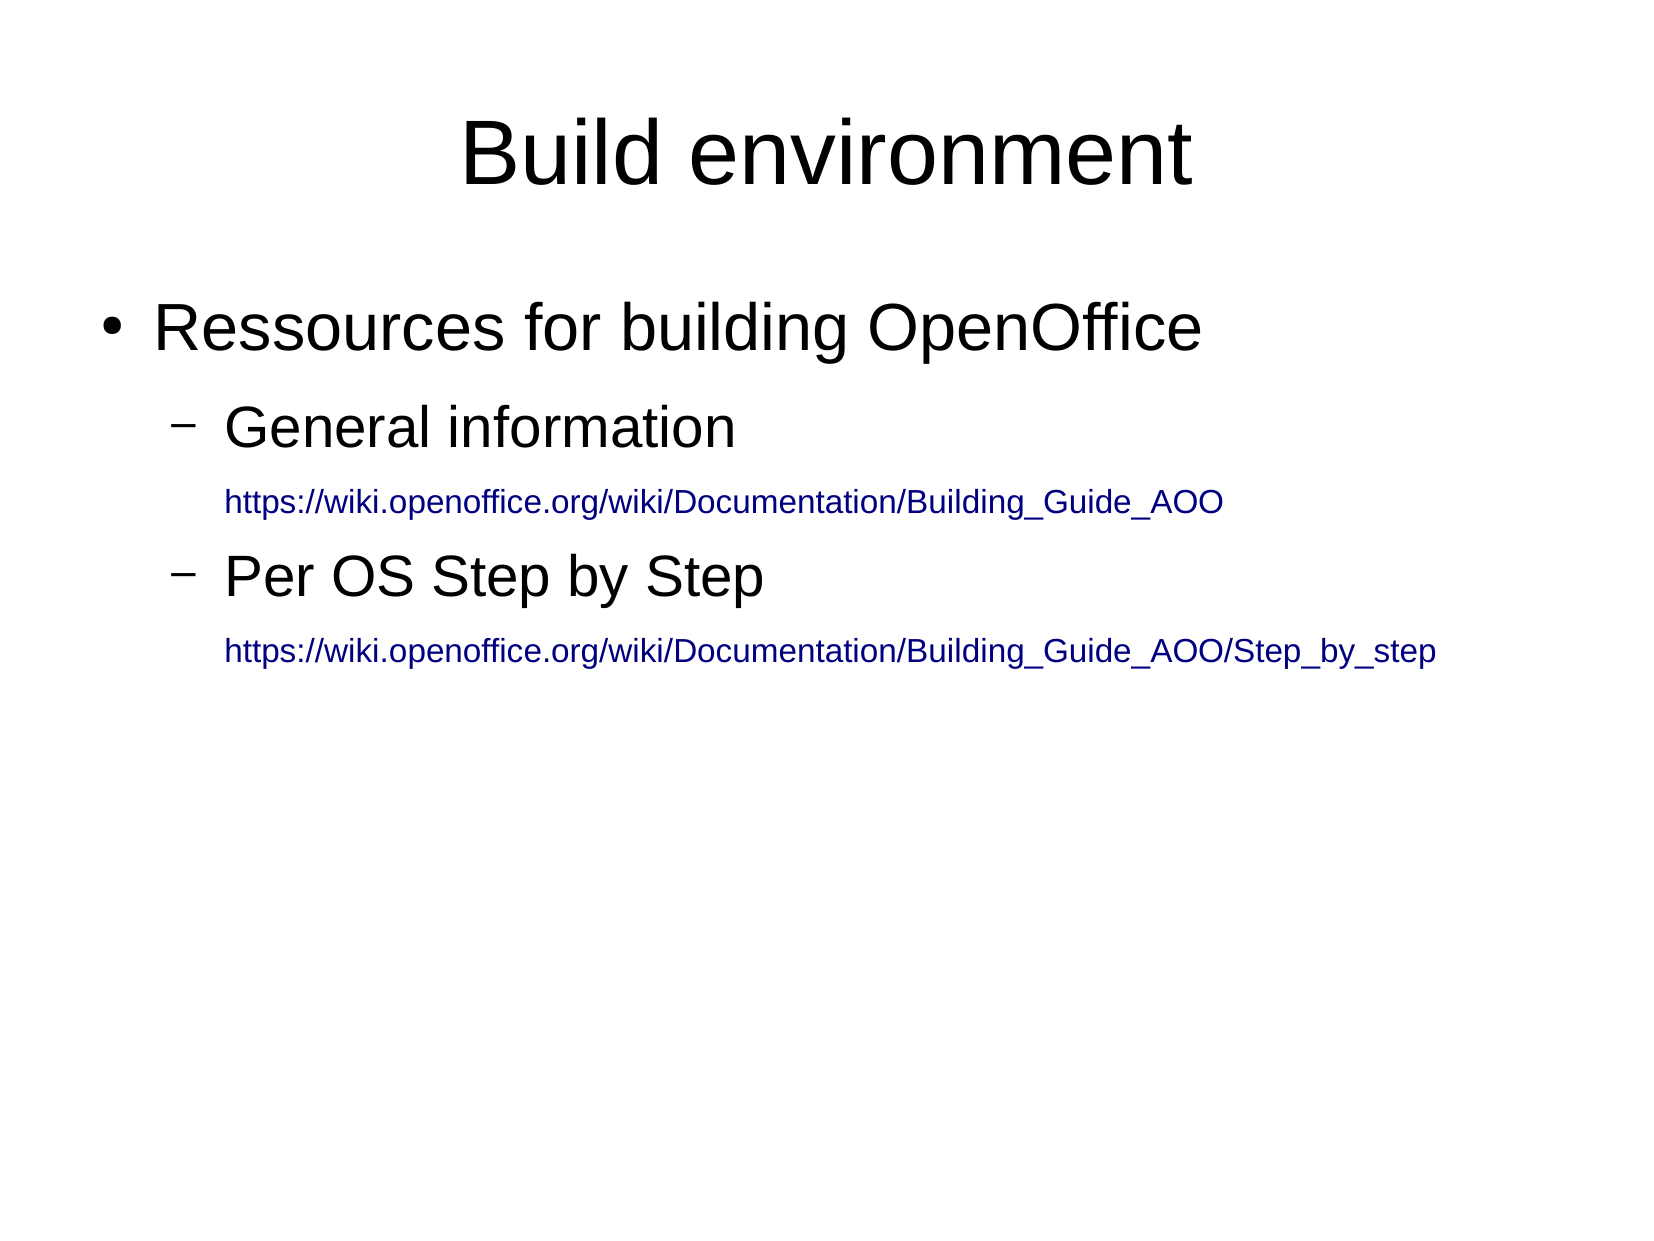

# Build environment
Ressources for building OpenOffice
General information
https://wiki.openoffice.org/wiki/Documentation/Building_Guide_AOO
Per OS Step by Step
https://wiki.openoffice.org/wiki/Documentation/Building_Guide_AOO/Step_by_step